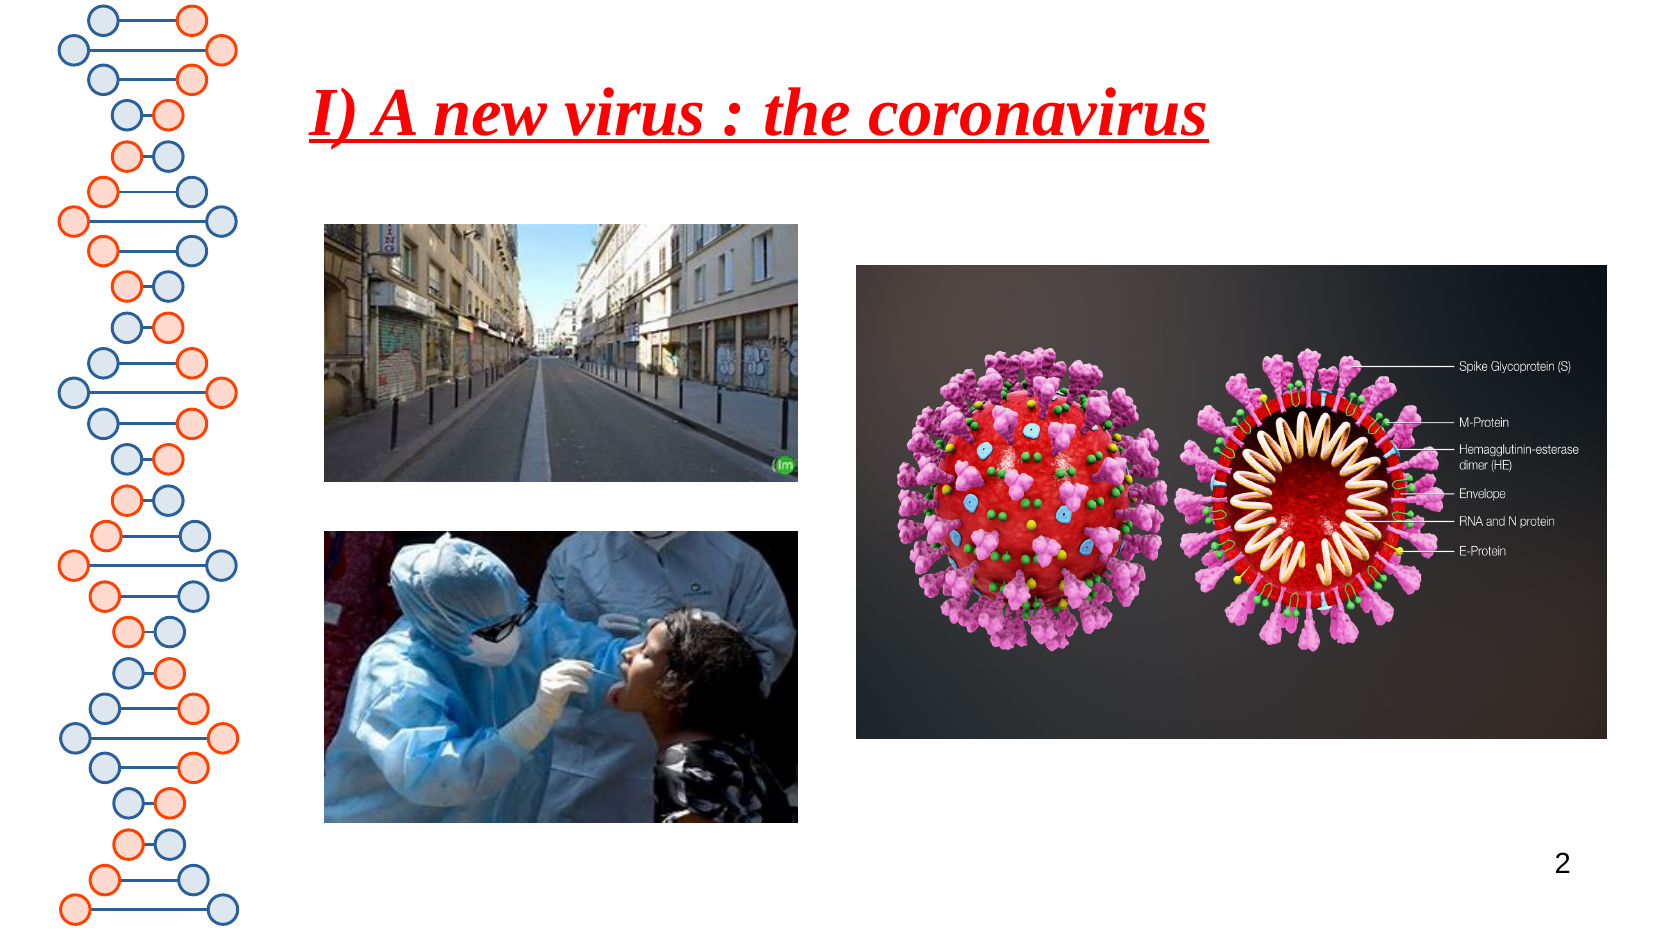

# I) A new virus : the coronavirus
2